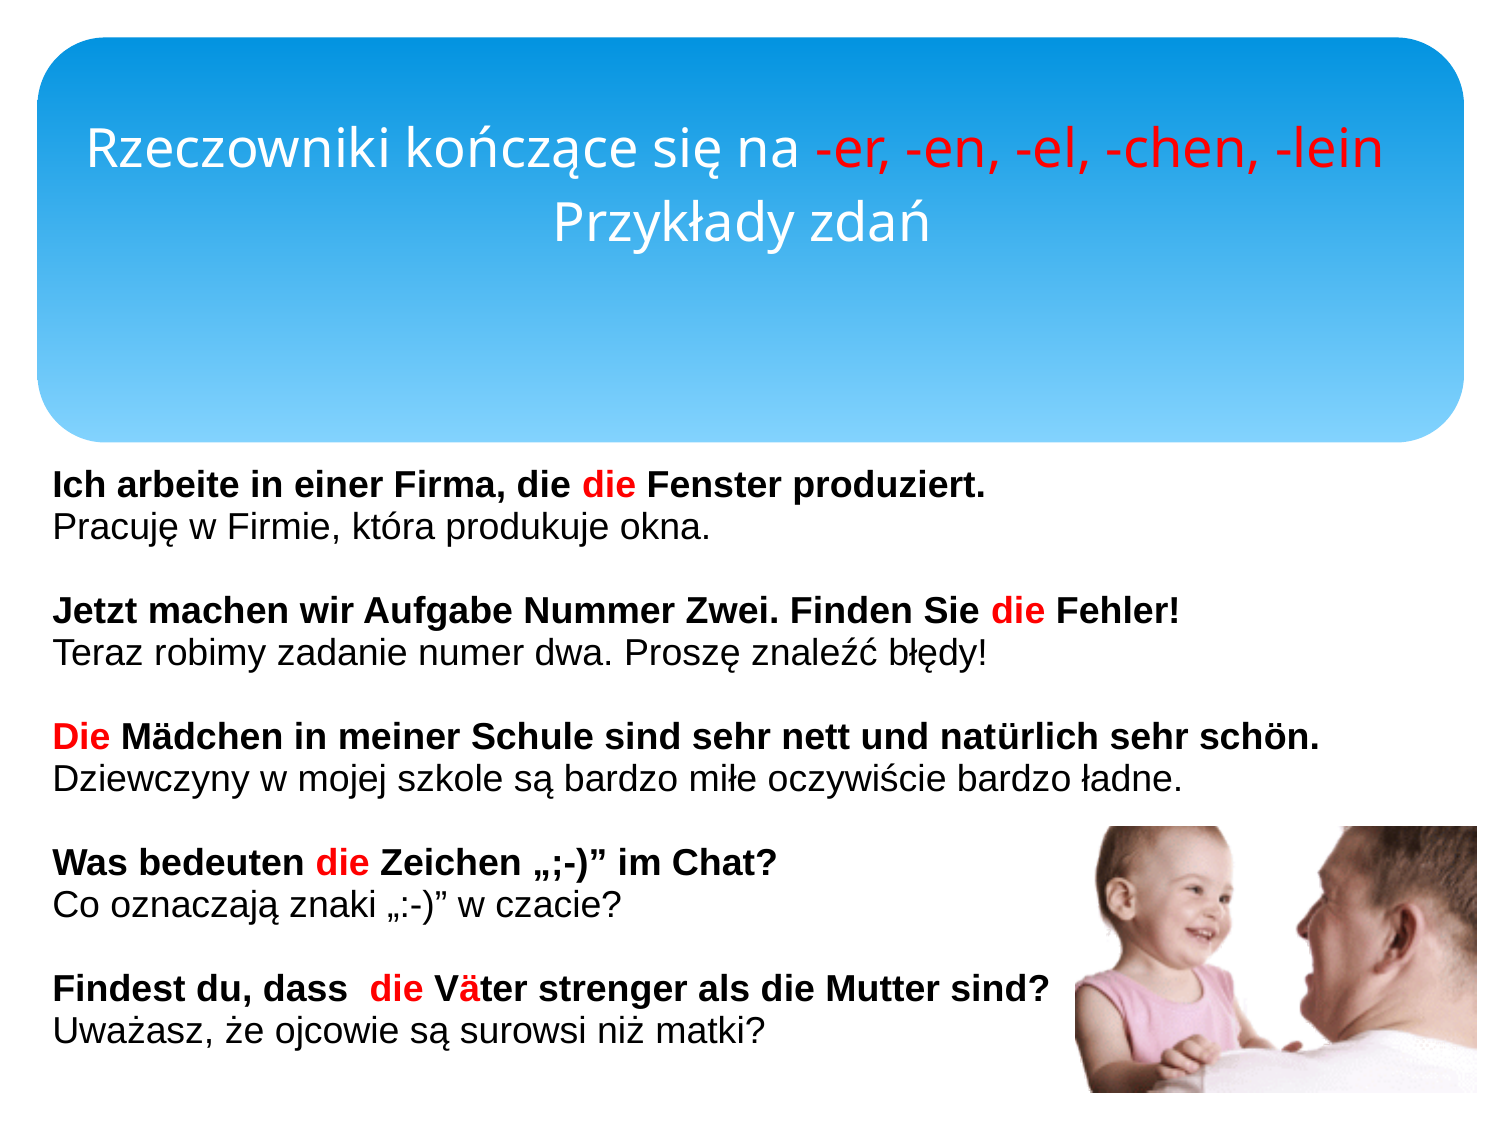

# Rzeczowniki kończące się na -er, -en, -el, -chen, -lein Przykłady zdań
Ich arbeite in einer Firma, die die Fenster produziert.
Pracuję w Firmie, która produkuje okna.
Jetzt machen wir Aufgabe Nummer Zwei. Finden Sie die Fehler!
Teraz robimy zadanie numer dwa. Proszę znaleźć błędy!
Die Mädchen in meiner Schule sind sehr nett und natürlich sehr schön.
Dziewczyny w mojej szkole są bardzo miłe oczywiście bardzo ładne.
Was bedeuten die Zeichen „;-)” im Chat?
Co oznaczają znaki „:-)” w czacie?
Findest du, dass die Väter strenger als die Mutter sind?
Uważasz, że ojcowie są surowsi niż matki?